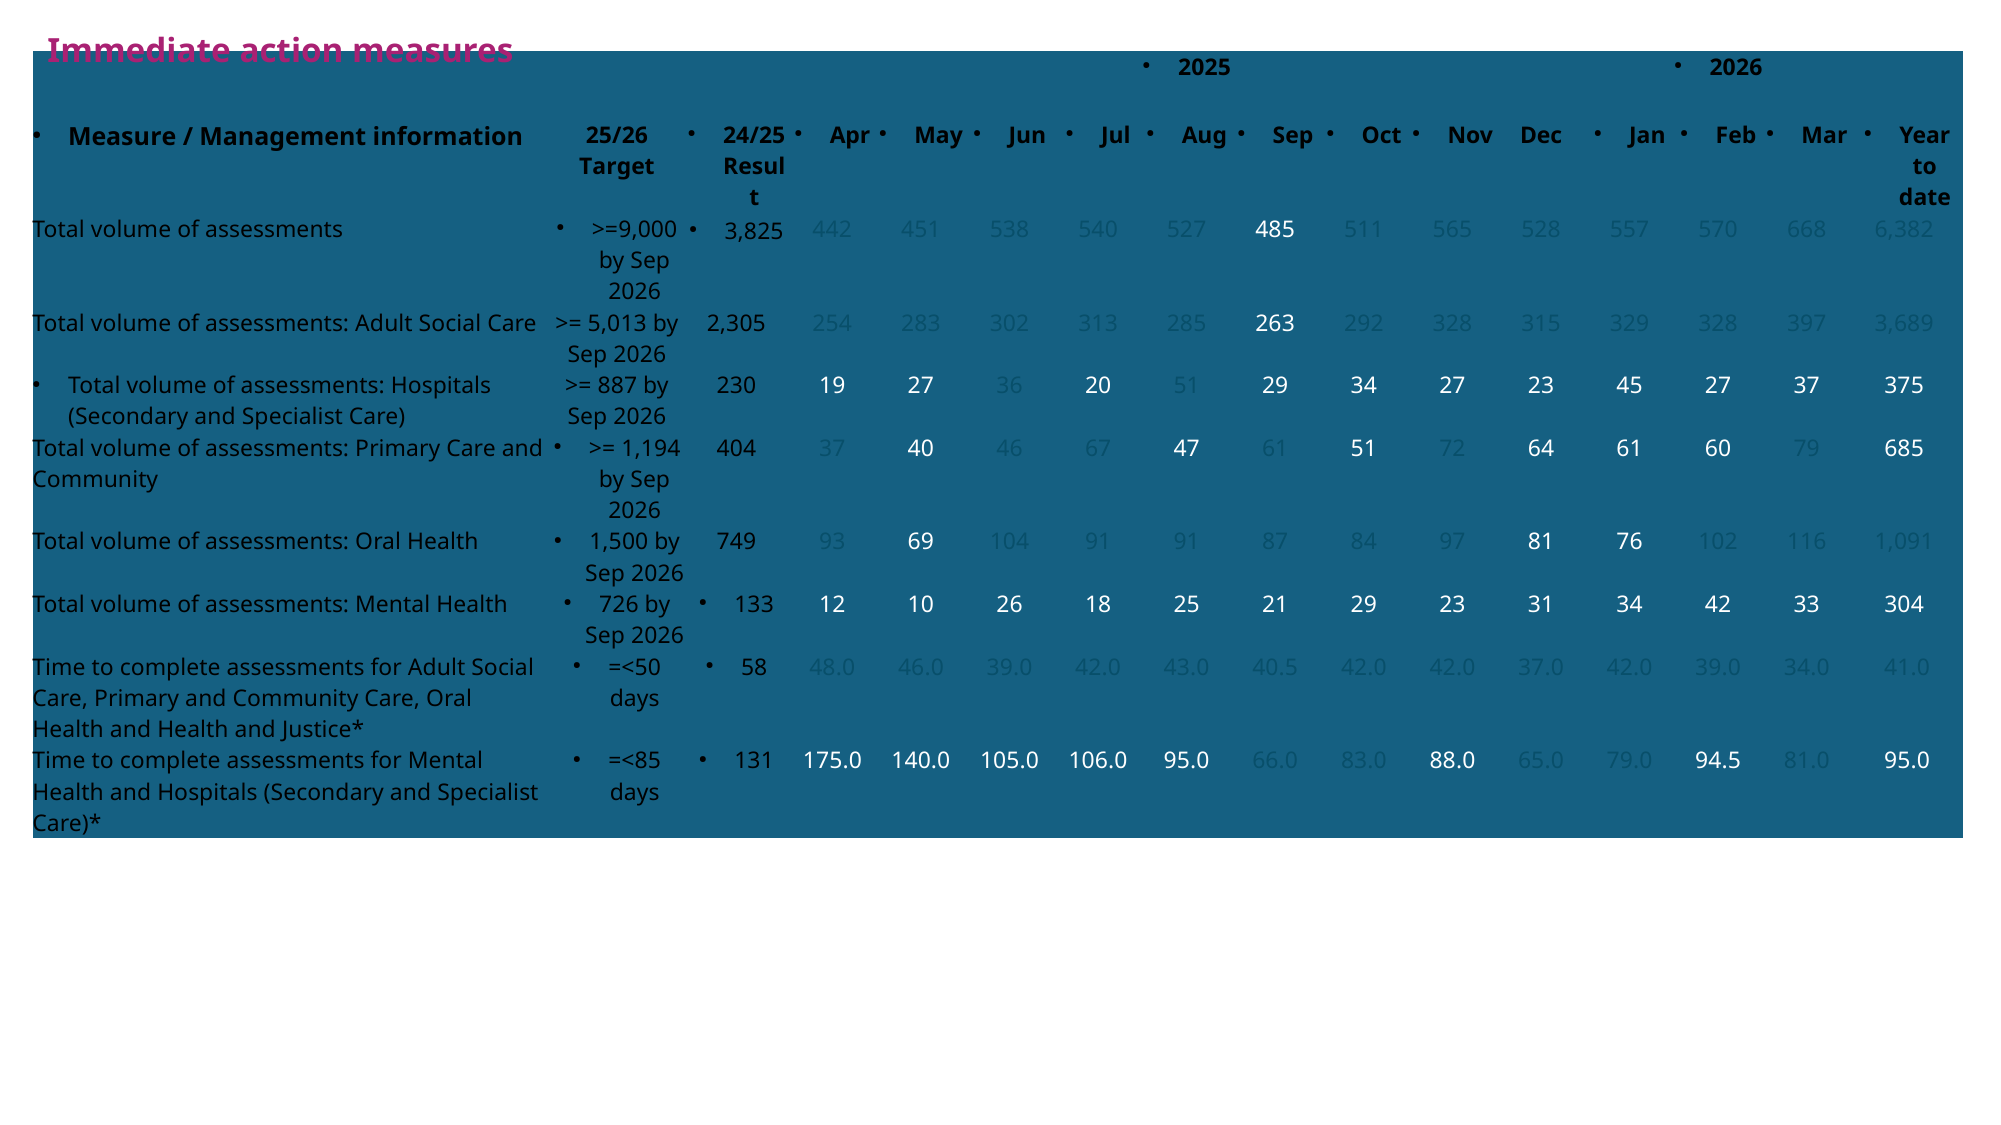

# Immediate action measures
| | | | 2025 | | | | | | | | | 2026 | | | |
| --- | --- | --- | --- | --- | --- | --- | --- | --- | --- | --- | --- | --- | --- | --- | --- |
| Measure / Management information | 25/26 Target | 24/25 Result | Apr | May | Jun | Jul | Aug | Sep | Oct | Nov | Dec | Jan | Feb | Mar | Year to date |
| Total volume of assessments | >=9,000 by Sep 2026 | 3,825 | 442 | 451 | 538 | 540 | 527 | 485 | 511 | 565 | 528 | 557 | 570 | 668 | 6,382 |
| Total volume of assessments: Adult Social Care | >= 5,013 by Sep 2026 | 2,305 | 254 | 283 | 302 | 313 | 285 | 263 | 292 | 328 | 315 | 329 | 328 | 397 | 3,689 |
| Total volume of assessments: Hospitals (Secondary and Specialist Care) | >= 887 by Sep 2026 | 230 | 19 | 27 | 36 | 20 | 51 | 29 | 34 | 27 | 23 | 45 | 27 | 37 | 375 |
| Total volume of assessments: Primary Care and Community | >= 1,194 by Sep 2026 | 404 | 37 | 40 | 46 | 67 | 47 | 61 | 51 | 72 | 64 | 61 | 60 | 79 | 685 |
| Total volume of assessments: Oral Health | 1,500 by Sep 2026 | 749 | 93 | 69 | 104 | 91 | 91 | 87 | 84 | 97 | 81 | 76 | 102 | 116 | 1,091 |
| Total volume of assessments: Mental Health | 726 by Sep 2026 | 133 | 12 | 10 | 26 | 18 | 25 | 21 | 29 | 23 | 31 | 34 | 42 | 33 | 304 |
| Time to complete assessments for Adult Social Care, Primary and Community Care, Oral Health and Health and Justice\* | =<50 days | 58 | 48.0 | 46.0 | 39.0 | 42.0 | 43.0 | 40.5 | 42.0 | 42.0 | 37.0 | 42.0 | 39.0 | 34.0 | 41.0 |
| Time to complete assessments for Mental Health and Hospitals (Secondary and Specialist Care)\* | =<85 days | 131 | 175.0 | 140.0 | 105.0 | 106.0 | 95.0 | 66.0 | 83.0 | 88.0 | 65.0 | 79.0 | 94.5 | 81.0 | 95.0 |